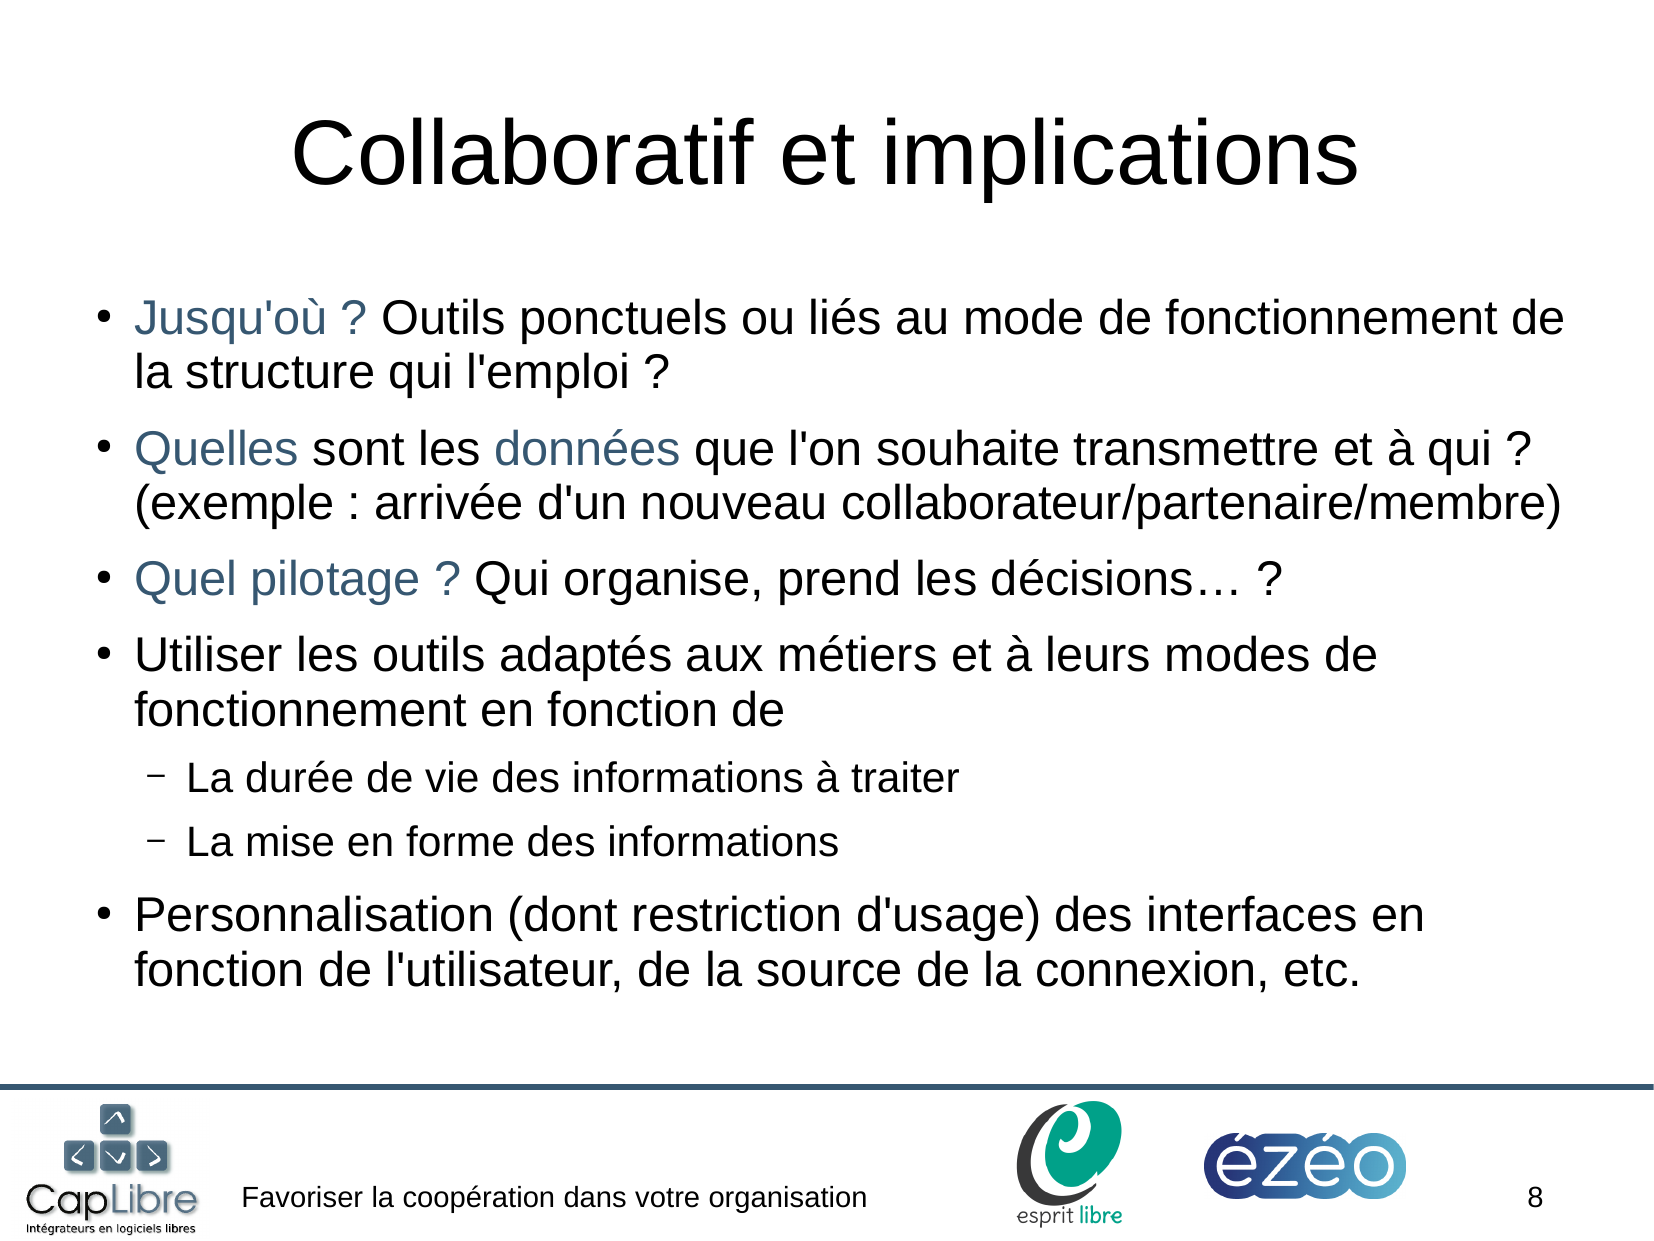

# Collaboratif et implications
Jusqu'où ? Outils ponctuels ou liés au mode de fonctionnement de la structure qui l'emploi ?
Quelles sont les données que l'on souhaite transmettre et à qui ? (exemple : arrivée d'un nouveau collaborateur/partenaire/membre)
Quel pilotage ? Qui organise, prend les décisions… ?
Utiliser les outils adaptés aux métiers et à leurs modes de fonctionnement en fonction de
La durée de vie des informations à traiter
La mise en forme des informations
Personnalisation (dont restriction d'usage) des interfaces en fonction de l'utilisateur, de la source de la connexion, etc.
Favoriser la coopération dans votre organisation